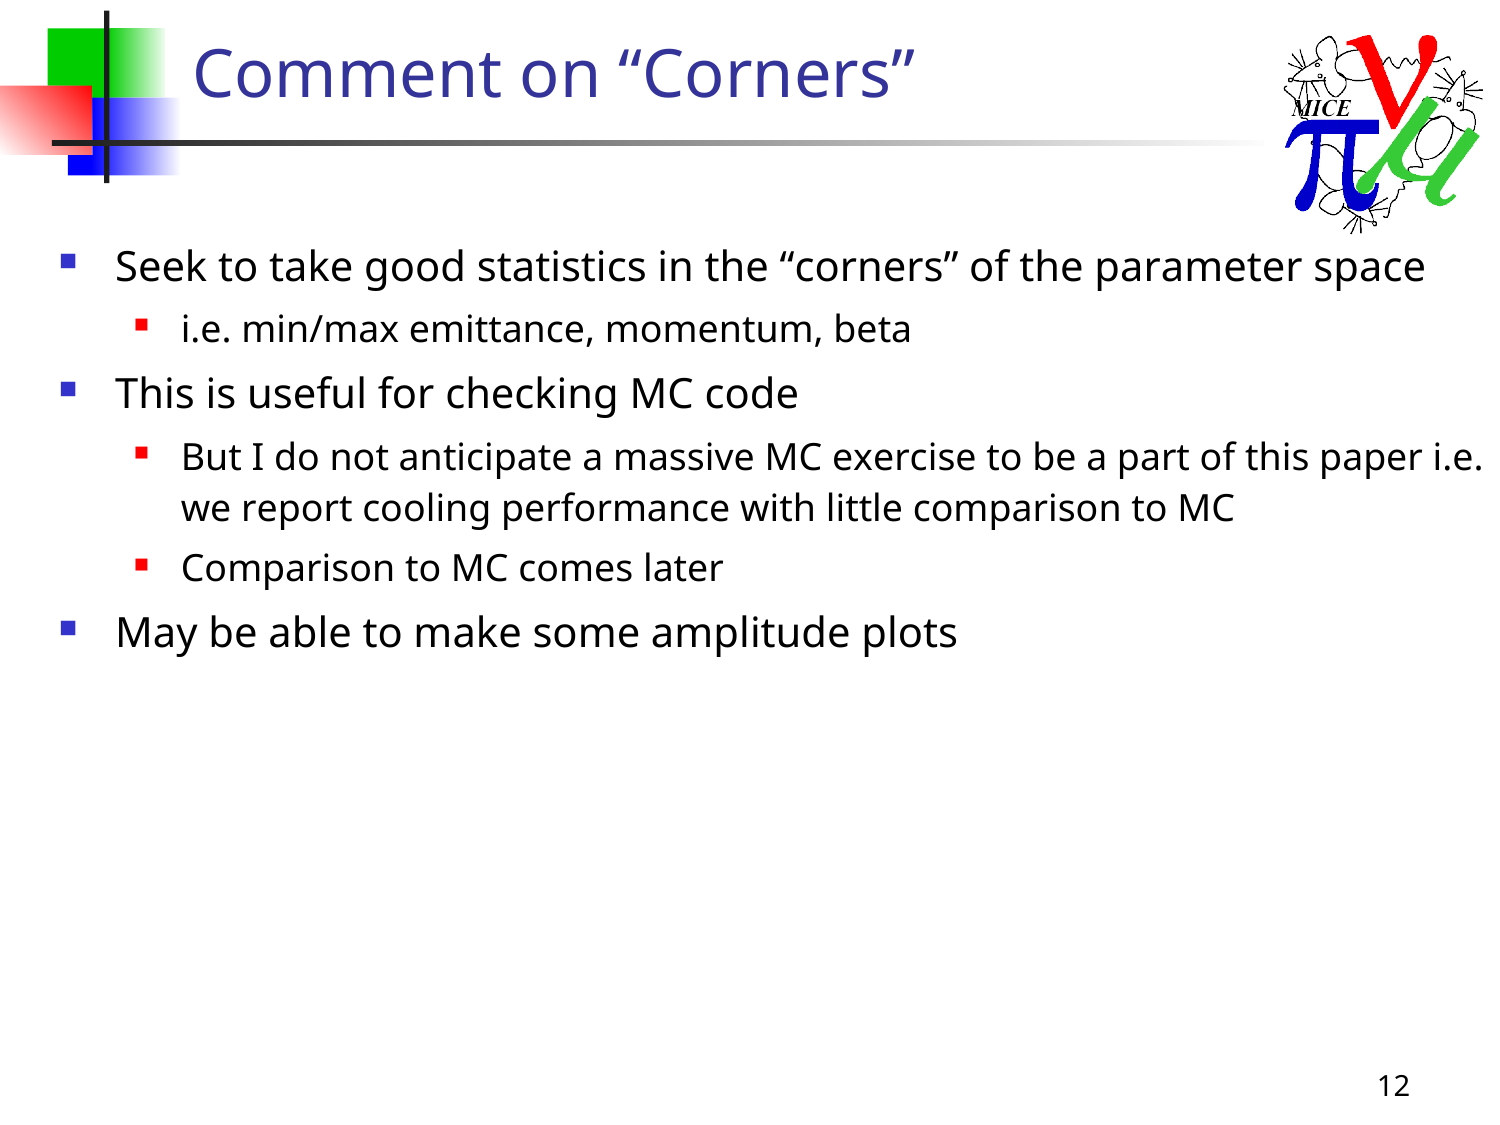

# Comment on “Corners”
Seek to take good statistics in the “corners” of the parameter space
i.e. min/max emittance, momentum, beta
This is useful for checking MC code
But I do not anticipate a massive MC exercise to be a part of this paper i.e. we report cooling performance with little comparison to MC
Comparison to MC comes later
May be able to make some amplitude plots
12